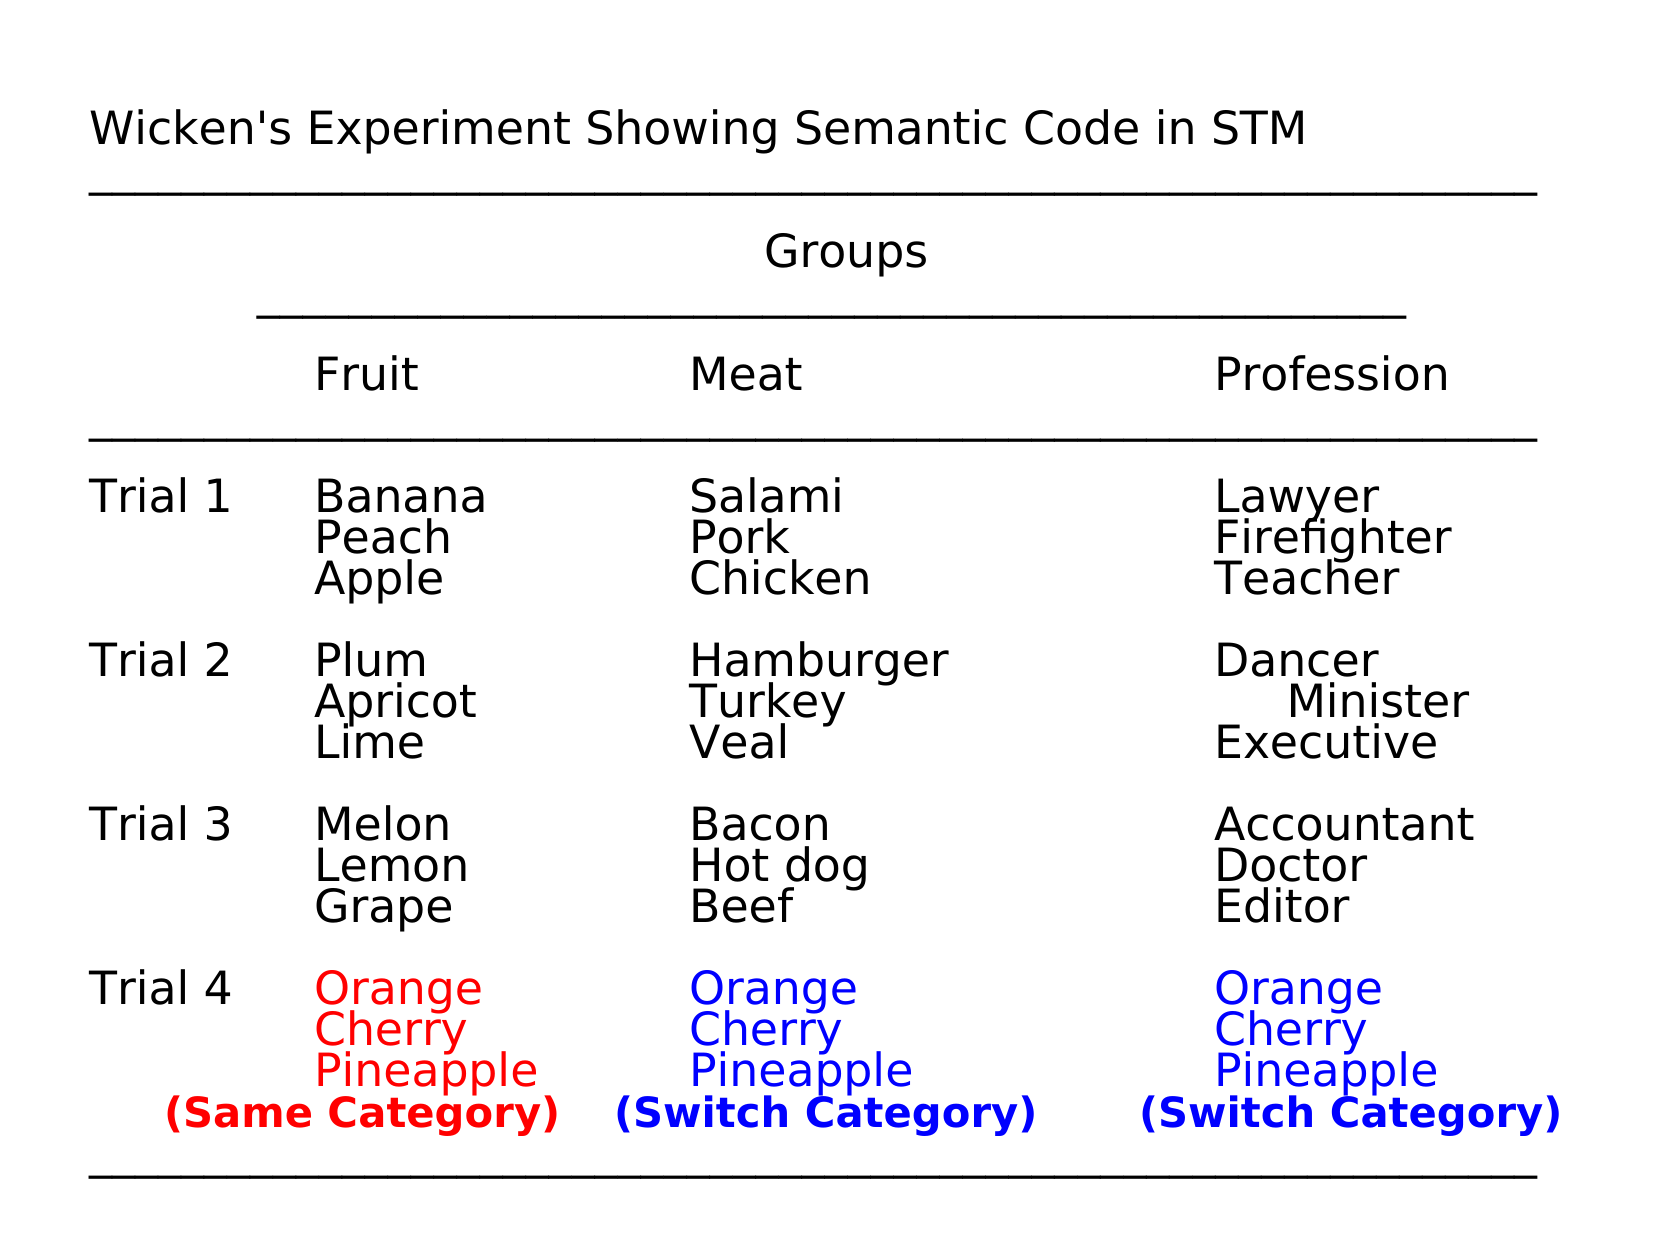

# Wicken's Experiment Showing Semantic Code in STM
_______________________________________________________________
									Groups
__________________________________________________
			Fruit				Meat						Profession
_______________________________________________________________
Trial 1		Banana			Salami					Lawyer
			Peach				Pork						Firefighter
			Apple				Chicken					Teacher
Trial 2		Plum				Hamburger				Dancer
			Apricot			Turkey					 Minister
			Lime				Veal						Executive
Trial 3		Melon				Bacon						Accountant
			Lemon			Hot dog					Doctor
			Grape				Beef						Editor
Trial 4		Orange			Orange					Orange
			Cherry			Cherry					Cherry
			Pineapple			Pineapple					Pineapple
	(Same Category)	(Switch Category)		(Switch Category)
_______________________________________________________________